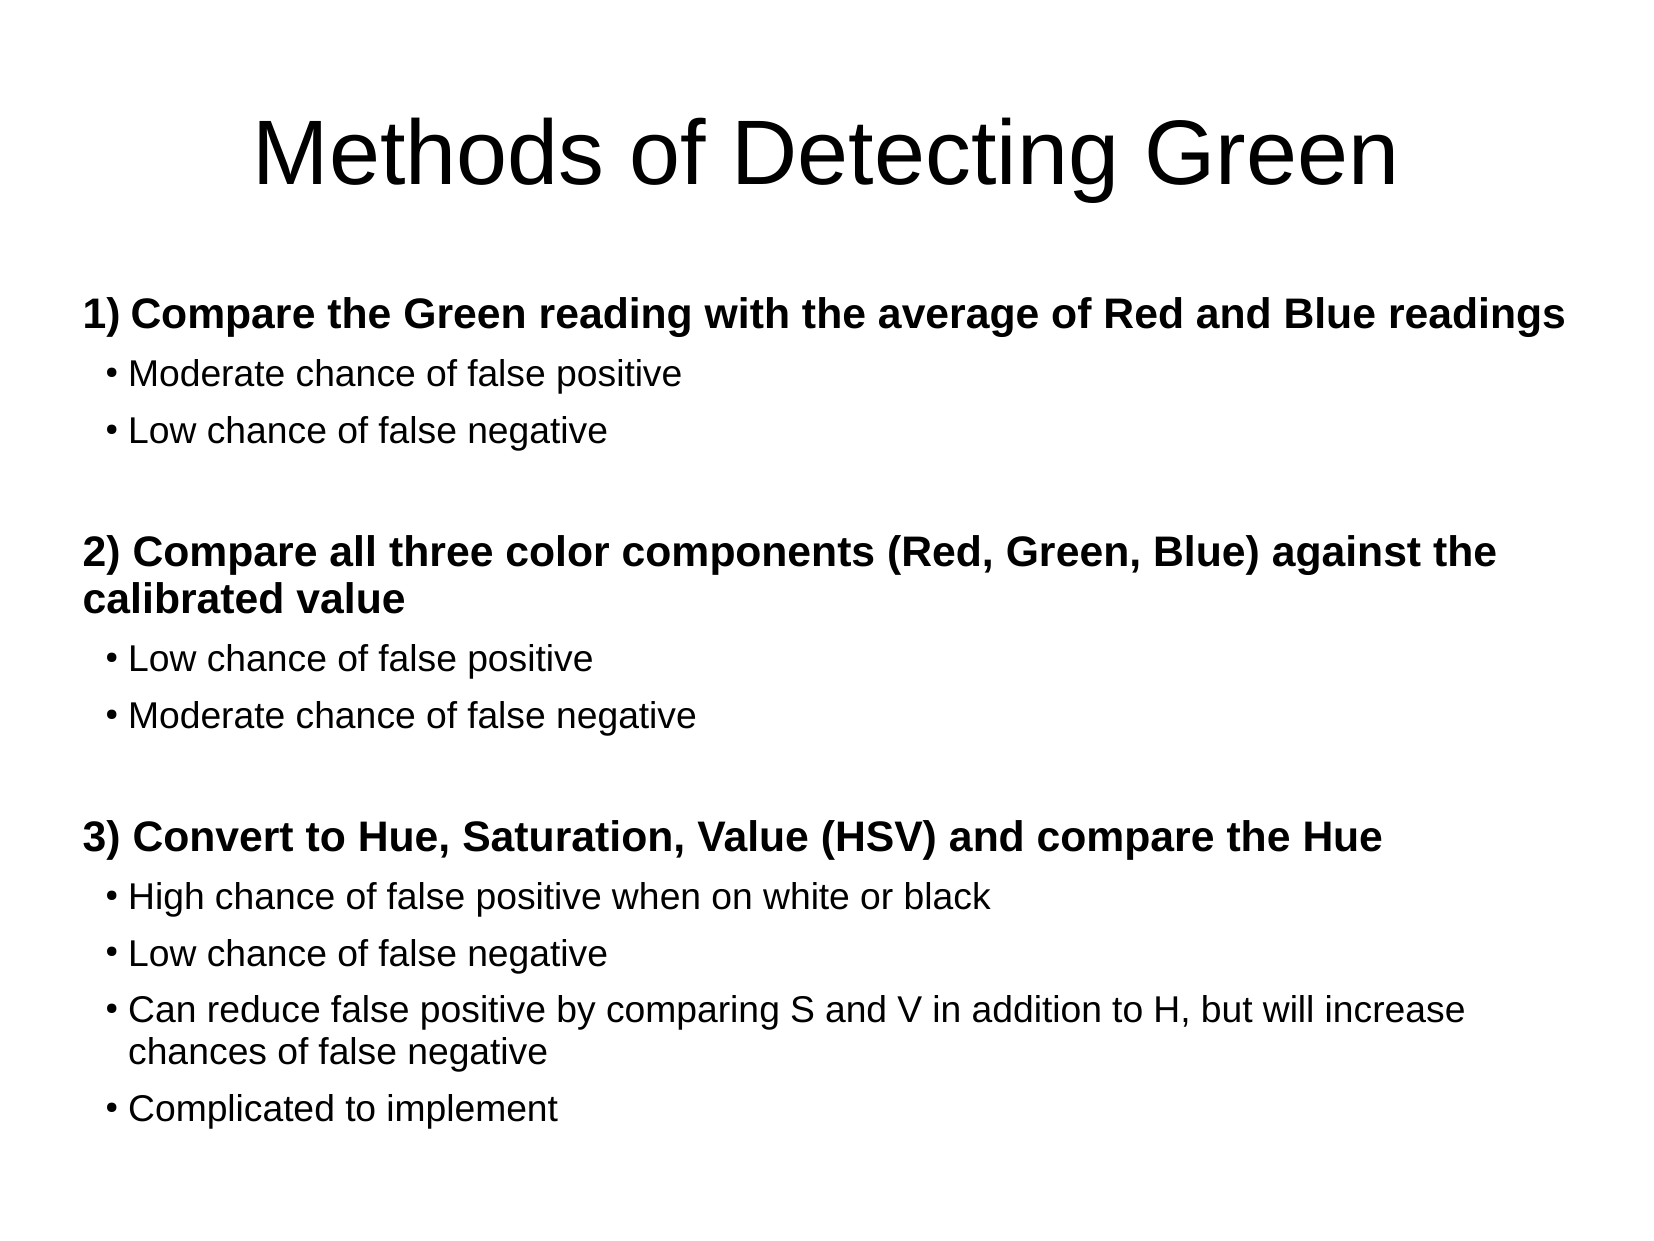

# Methods of Detecting Green
1)	Compare the Green reading with the average of Red and Blue readings
Moderate chance of false positive
Low chance of false negative
2) Compare all three color components (Red, Green, Blue) against the calibrated value
Low chance of false positive
Moderate chance of false negative
3) Convert to Hue, Saturation, Value (HSV) and compare the Hue
High chance of false positive when on white or black
Low chance of false negative
Can reduce false positive by comparing S and V in addition to H, but will increase chances of false negative
Complicated to implement